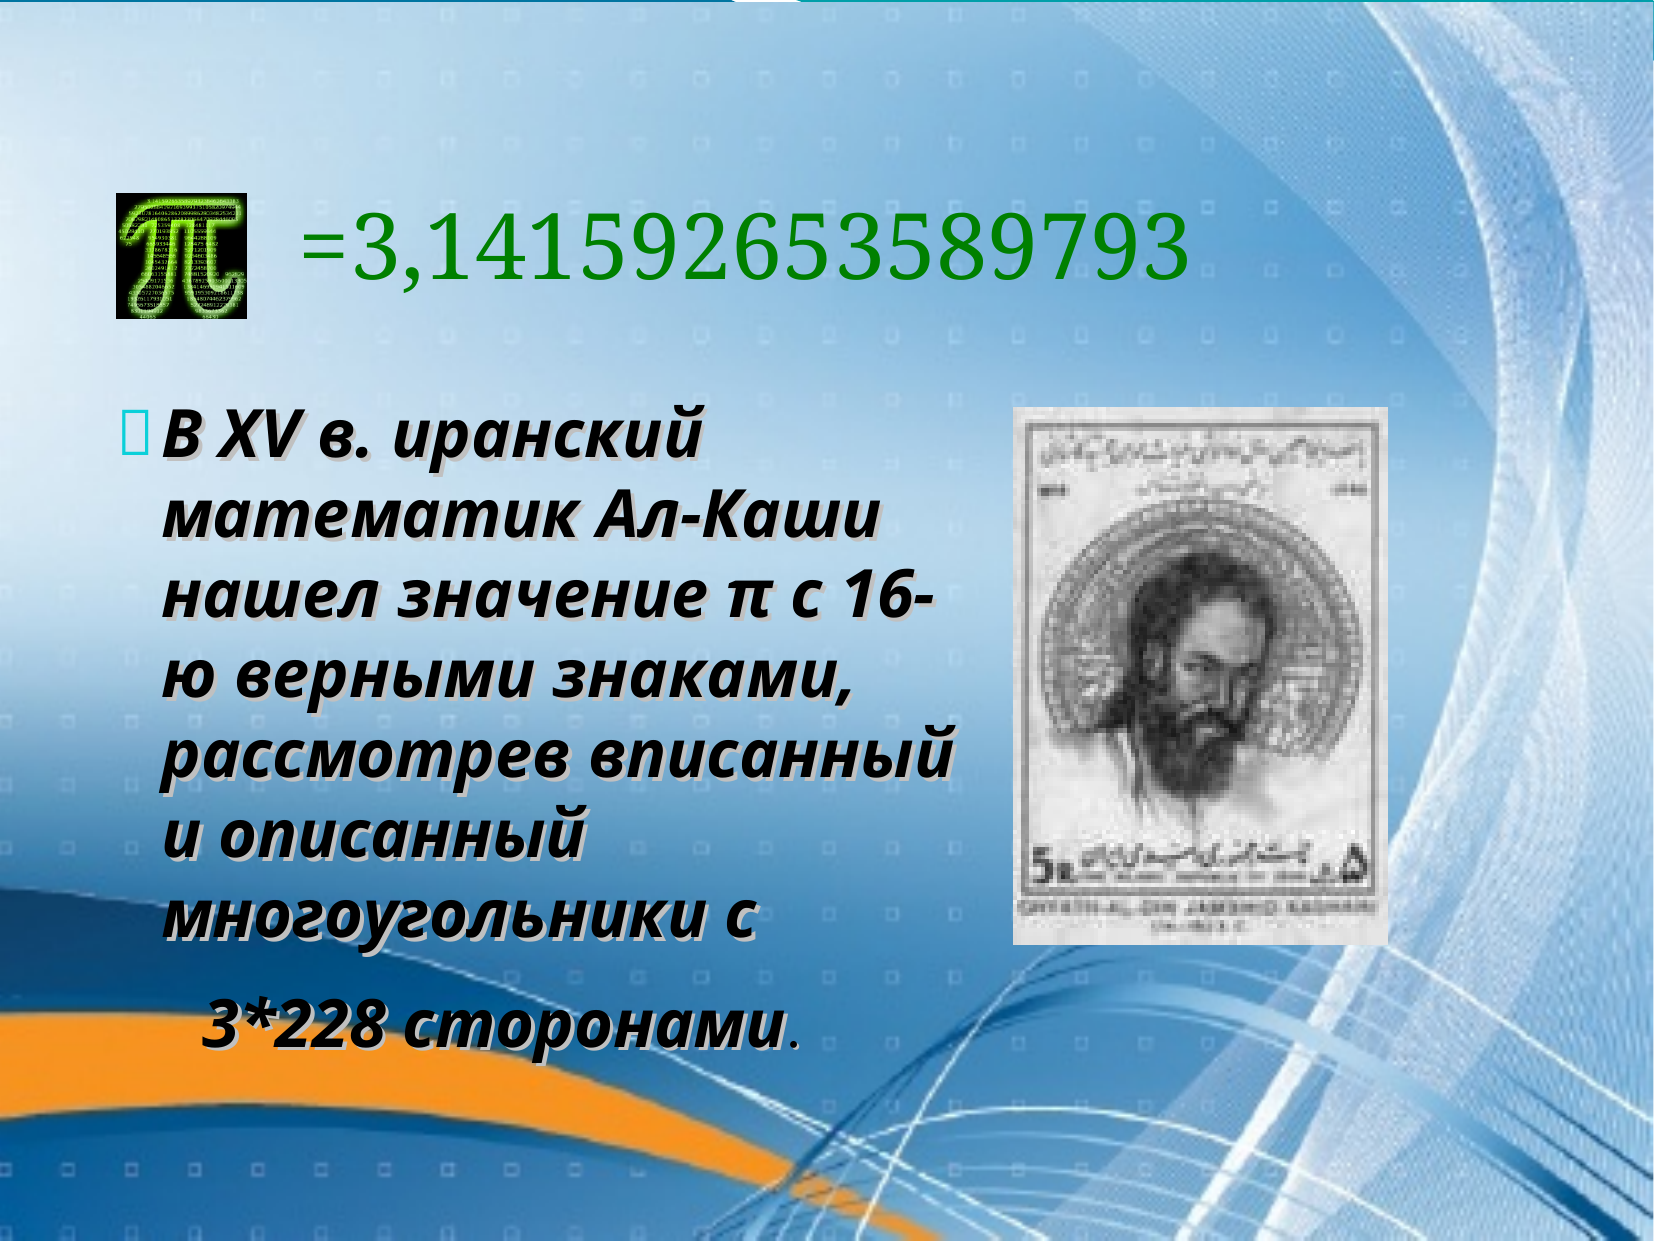

=3,141592653589793
# В XV в. иранский математик Ал-Каши нашел значение π с 16-ю верными знаками, рассмотрев вписанный и описанный многоугольники с
 3*228 сторонами.